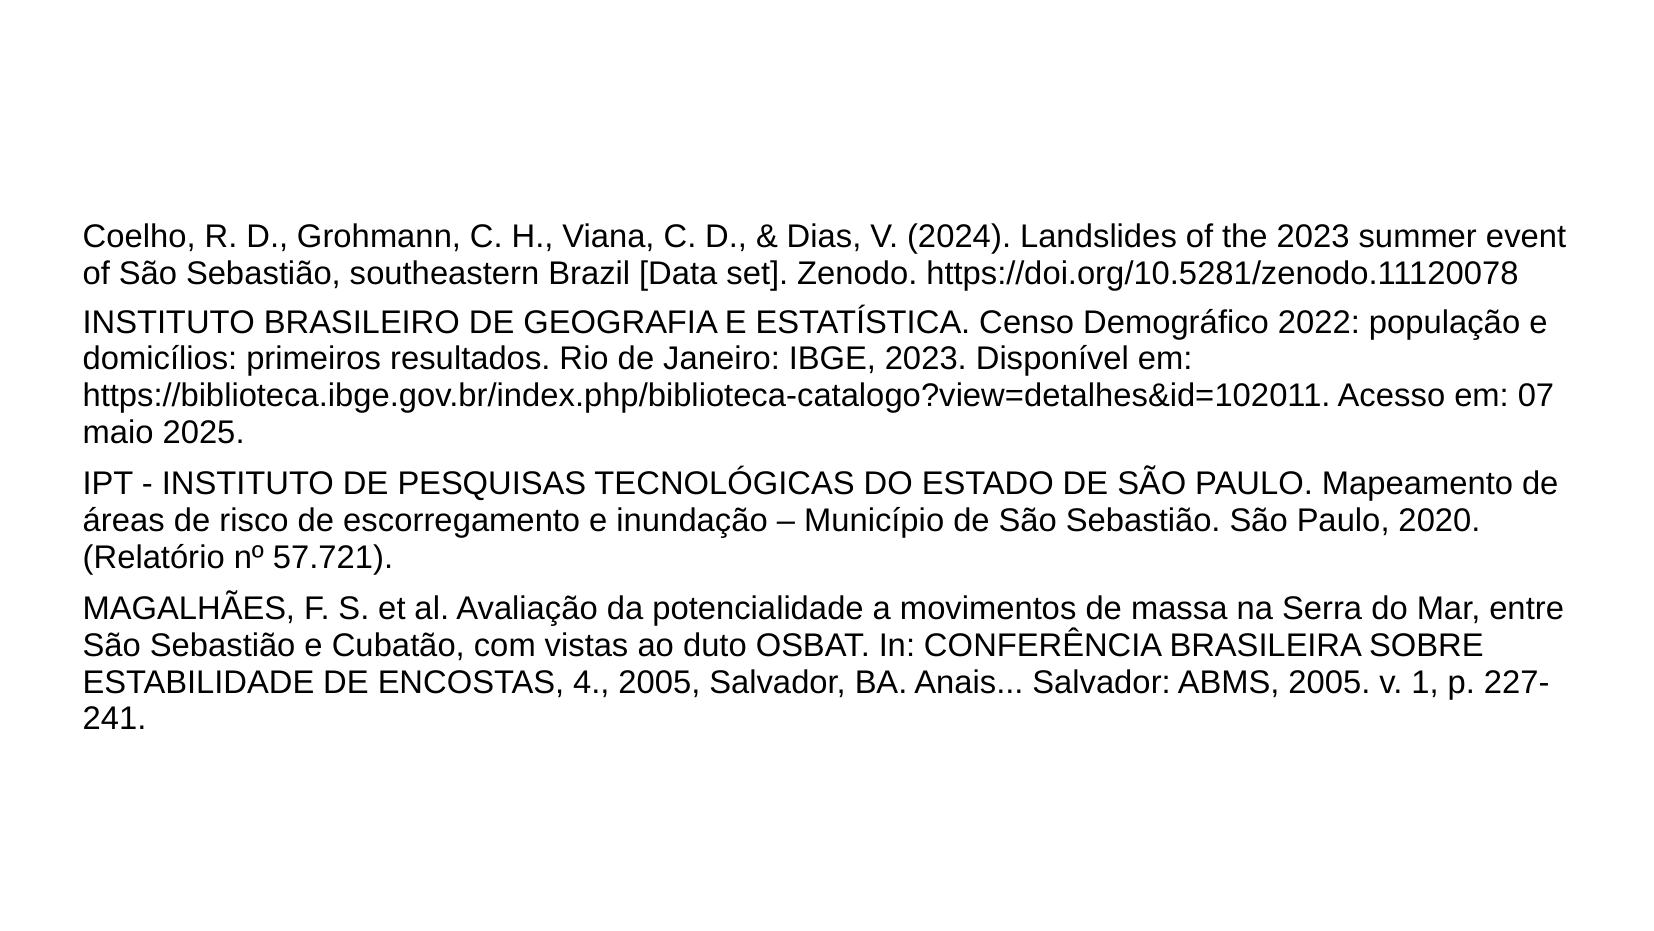

#
Coelho, R. D., Grohmann, C. H., Viana, C. D., & Dias, V. (2024). Landslides of the 2023 summer event of São Sebastião, southeastern Brazil [Data set]. Zenodo. https://doi.org/10.5281/zenodo.11120078
INSTITUTO BRASILEIRO DE GEOGRAFIA E ESTATÍSTICA. Censo Demográfico 2022: população e domicílios: primeiros resultados. Rio de Janeiro: IBGE, 2023. Disponível em: https://biblioteca.ibge.gov.br/index.php/biblioteca-catalogo?view=detalhes&id=102011. Acesso em: 07 maio 2025.
IPT - INSTITUTO DE PESQUISAS TECNOLÓGICAS DO ESTADO DE SÃO PAULO. Mapeamento de áreas de risco de escorregamento e inundação – Município de São Sebastião. São Paulo, 2020. (Relatório nº 57.721).
MAGALHÃES, F. S. et al. Avaliação da potencialidade a movimentos de massa na Serra do Mar, entre São Sebastião e Cubatão, com vistas ao duto OSBAT. In: CONFERÊNCIA BRASILEIRA SOBRE ESTABILIDADE DE ENCOSTAS, 4., 2005, Salvador, BA. Anais... Salvador: ABMS, 2005. v. 1, p. 227-241.